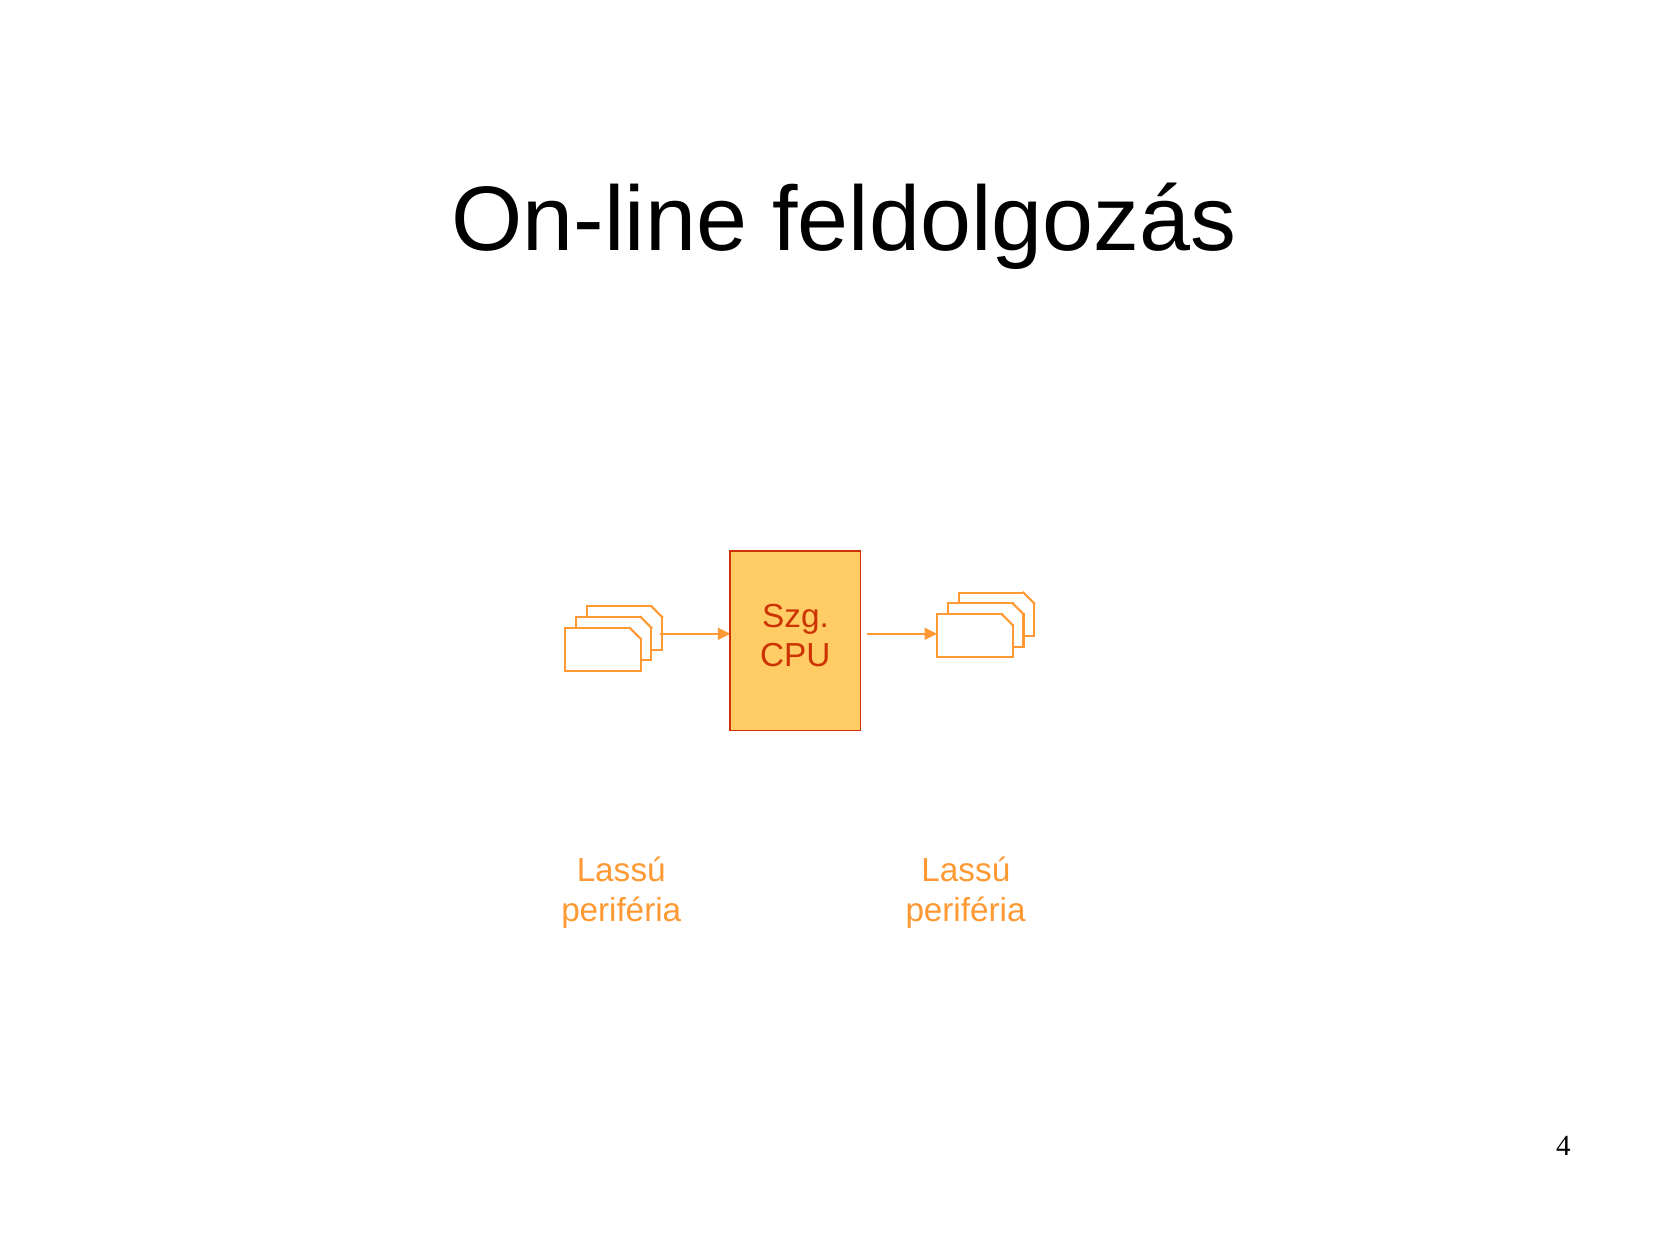

# On-line feldolgozás
Szg. CPU
Lassú periféria
Lassú periféria
4